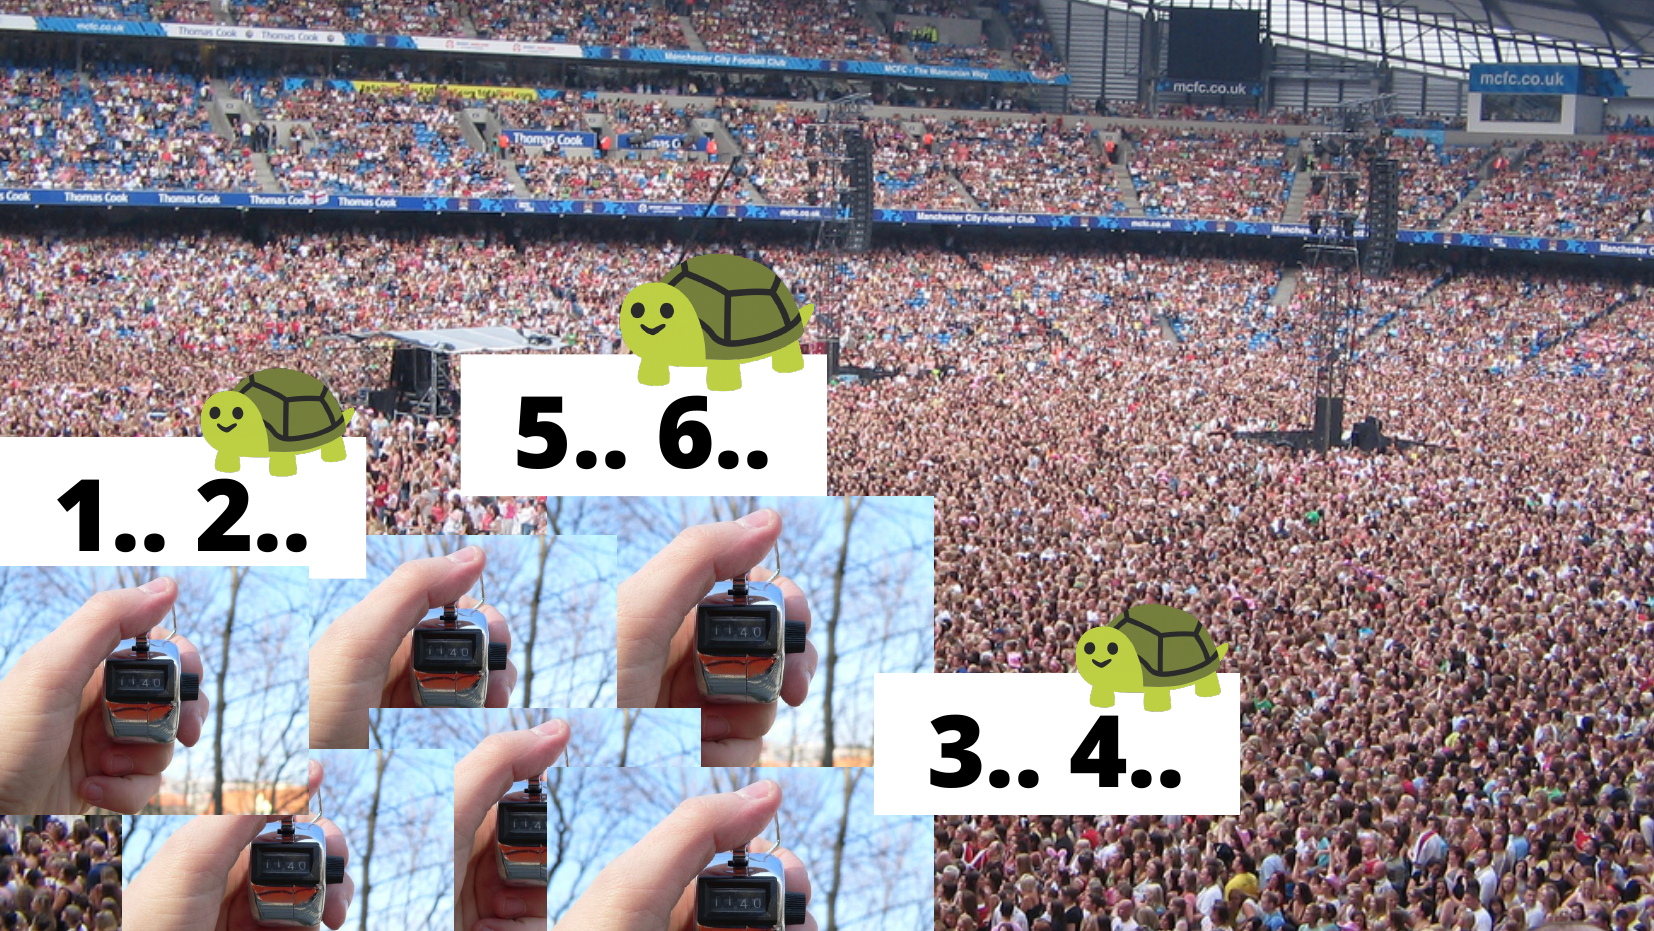

5.. 6..
# 1.. 2..
3.. 4..
Linux.it- ILS.org